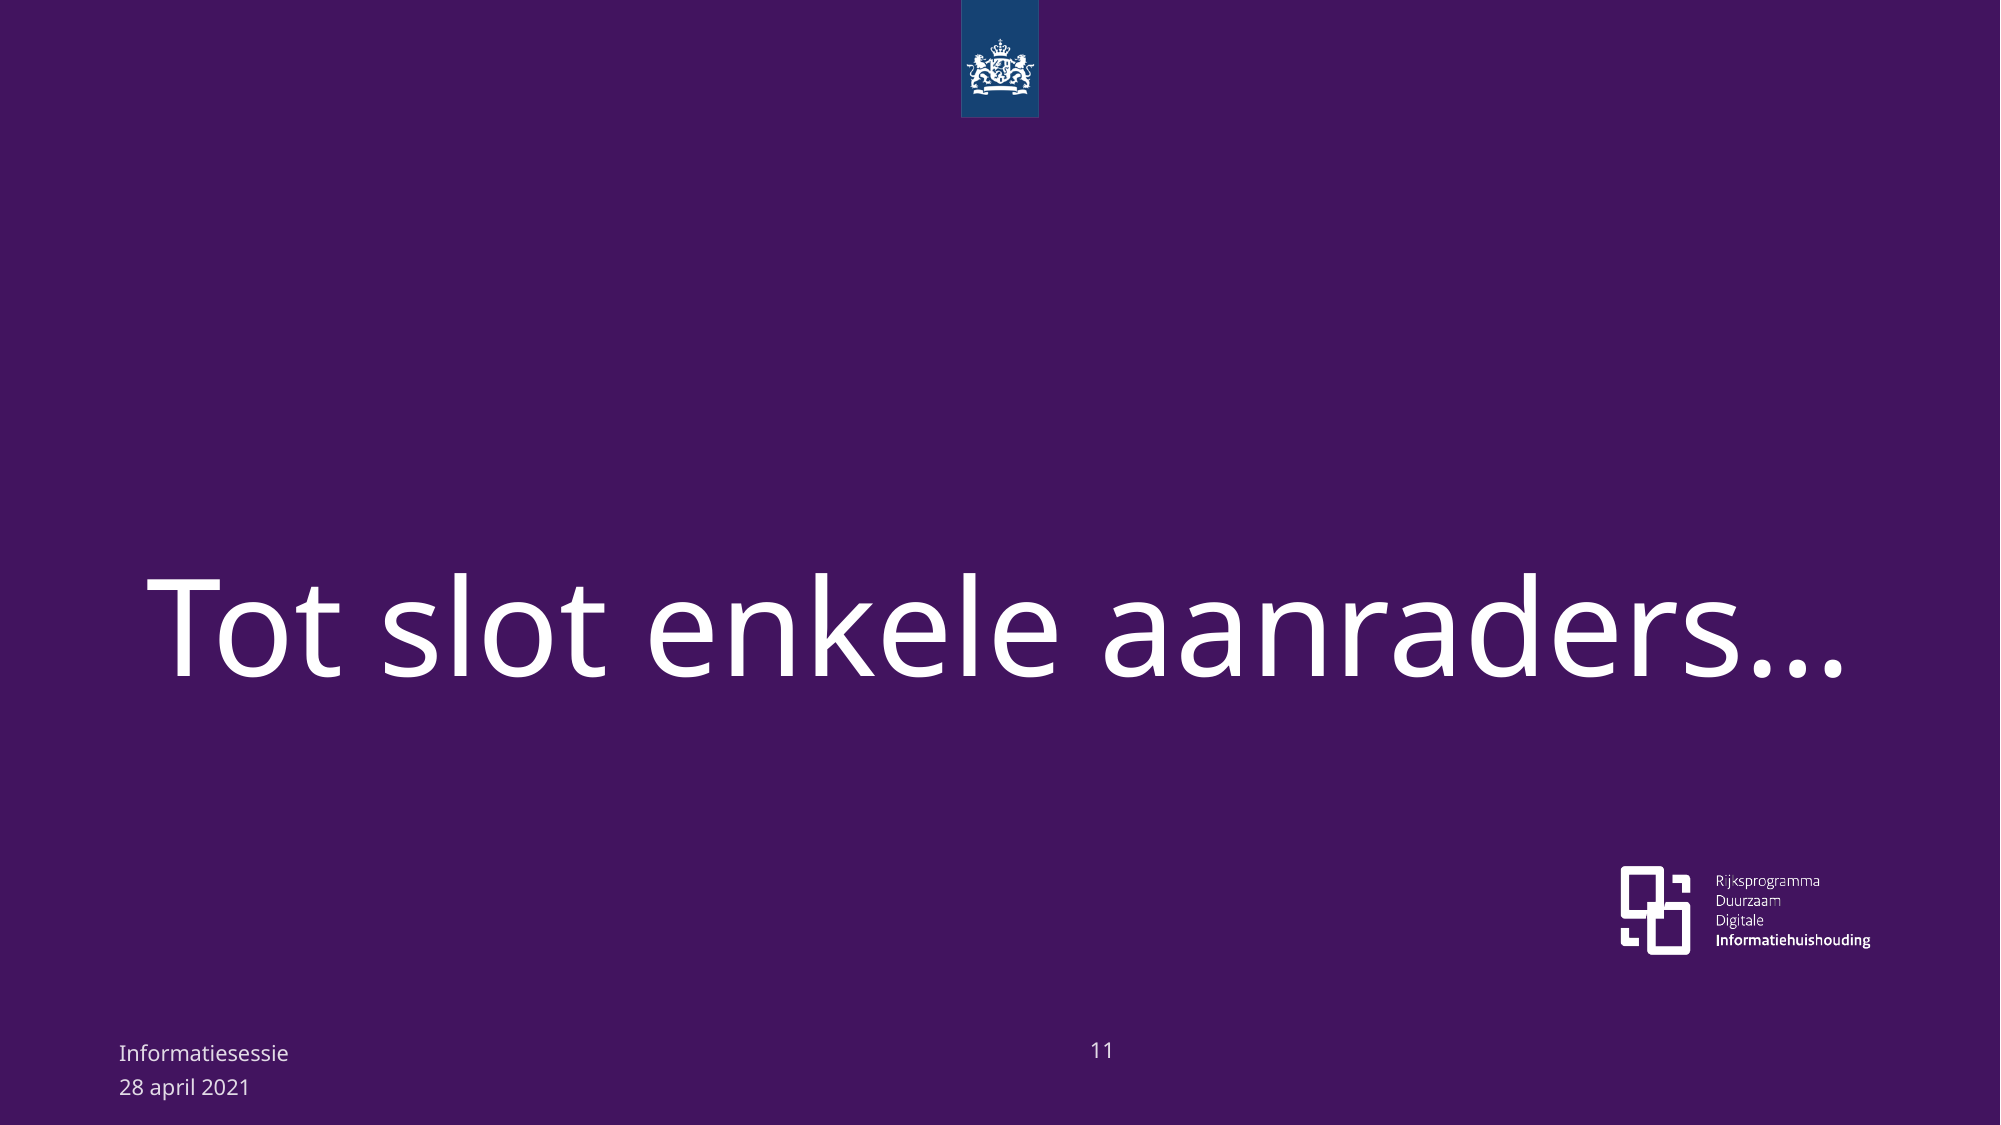

# Tot slot enkele aanraders…
Informatiesessie
28 april 2021